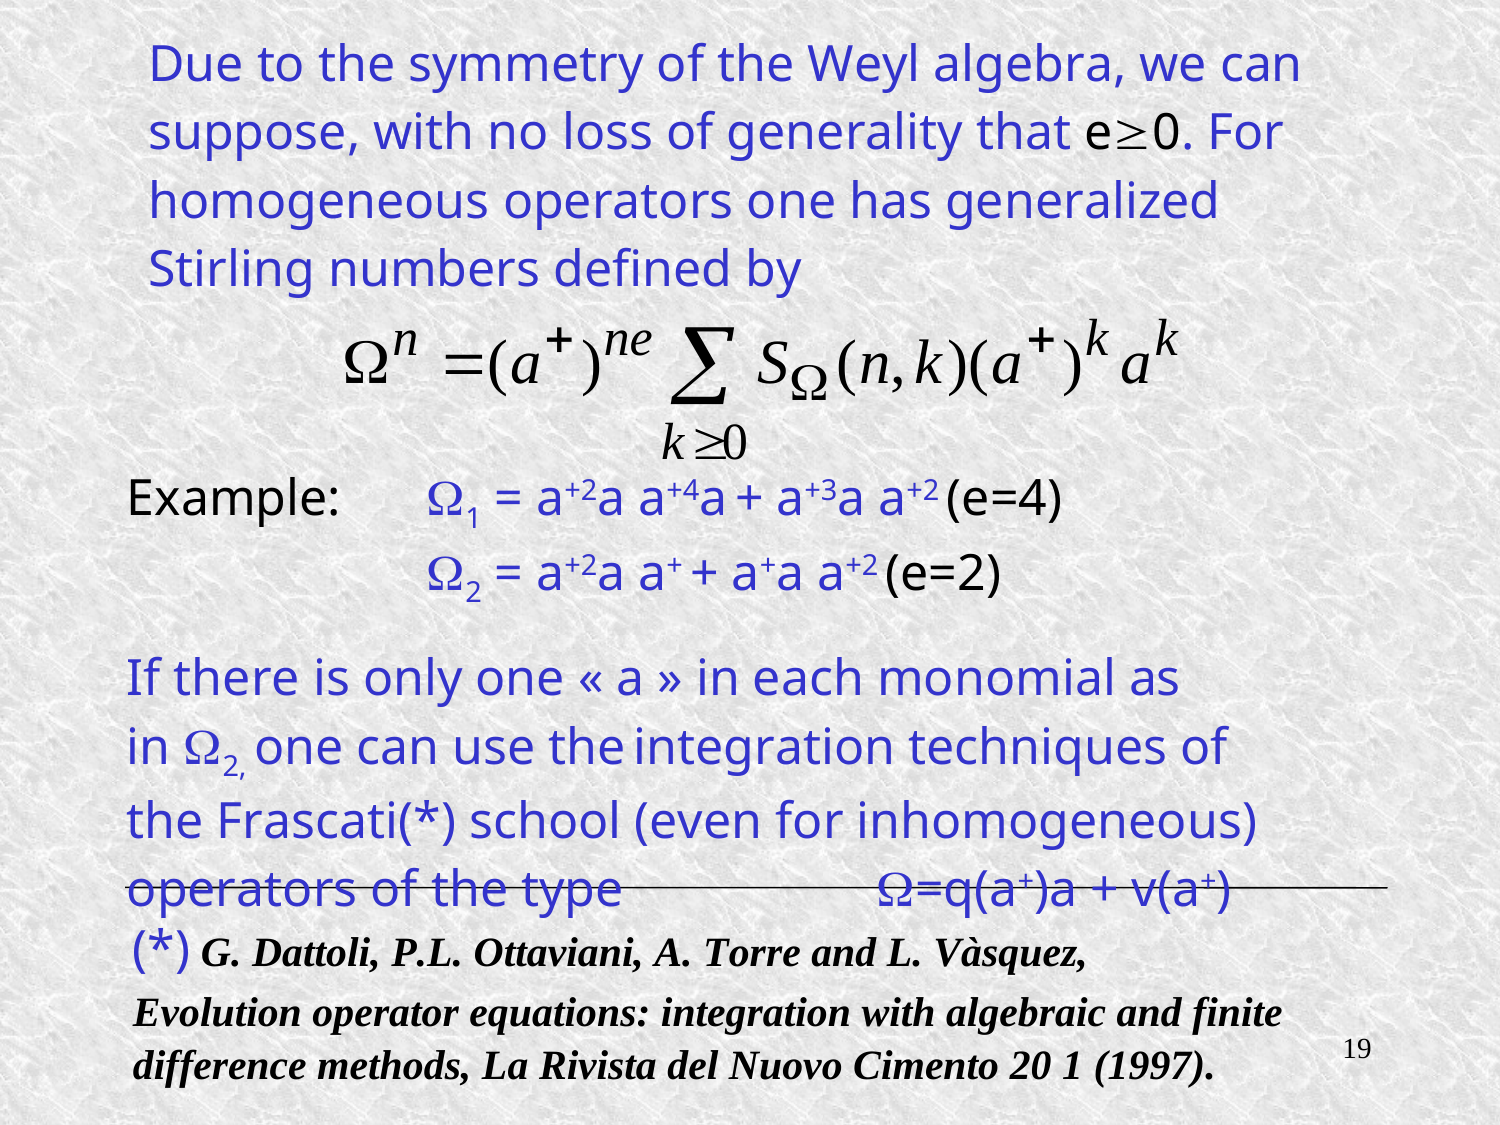

Due to the symmetry of the Weyl algebra, we can
suppose, with no loss of generality that e0. For
homogeneous operators one has generalized
Stirling numbers defined by
Example: 	1 = a+2a a+4a + a+3a a+2 (e=4)‏
		2 = a+2a a+ + a+a a+2 (e=2)‏
If there is only one « a » in each monomial as
in 2, one can use the integration techniques of
the Frascati(*) school (even for inhomogeneous)
operators of the type		=q(a+)a + v(a+)‏
(*) G. Dattoli, P.L. Ottaviani, A. Torre and L. Vàsquez,
Evolution operator equations: integration with algebraic and finite difference methods, La Rivista del Nuovo Cimento 20 1 (1997).
19